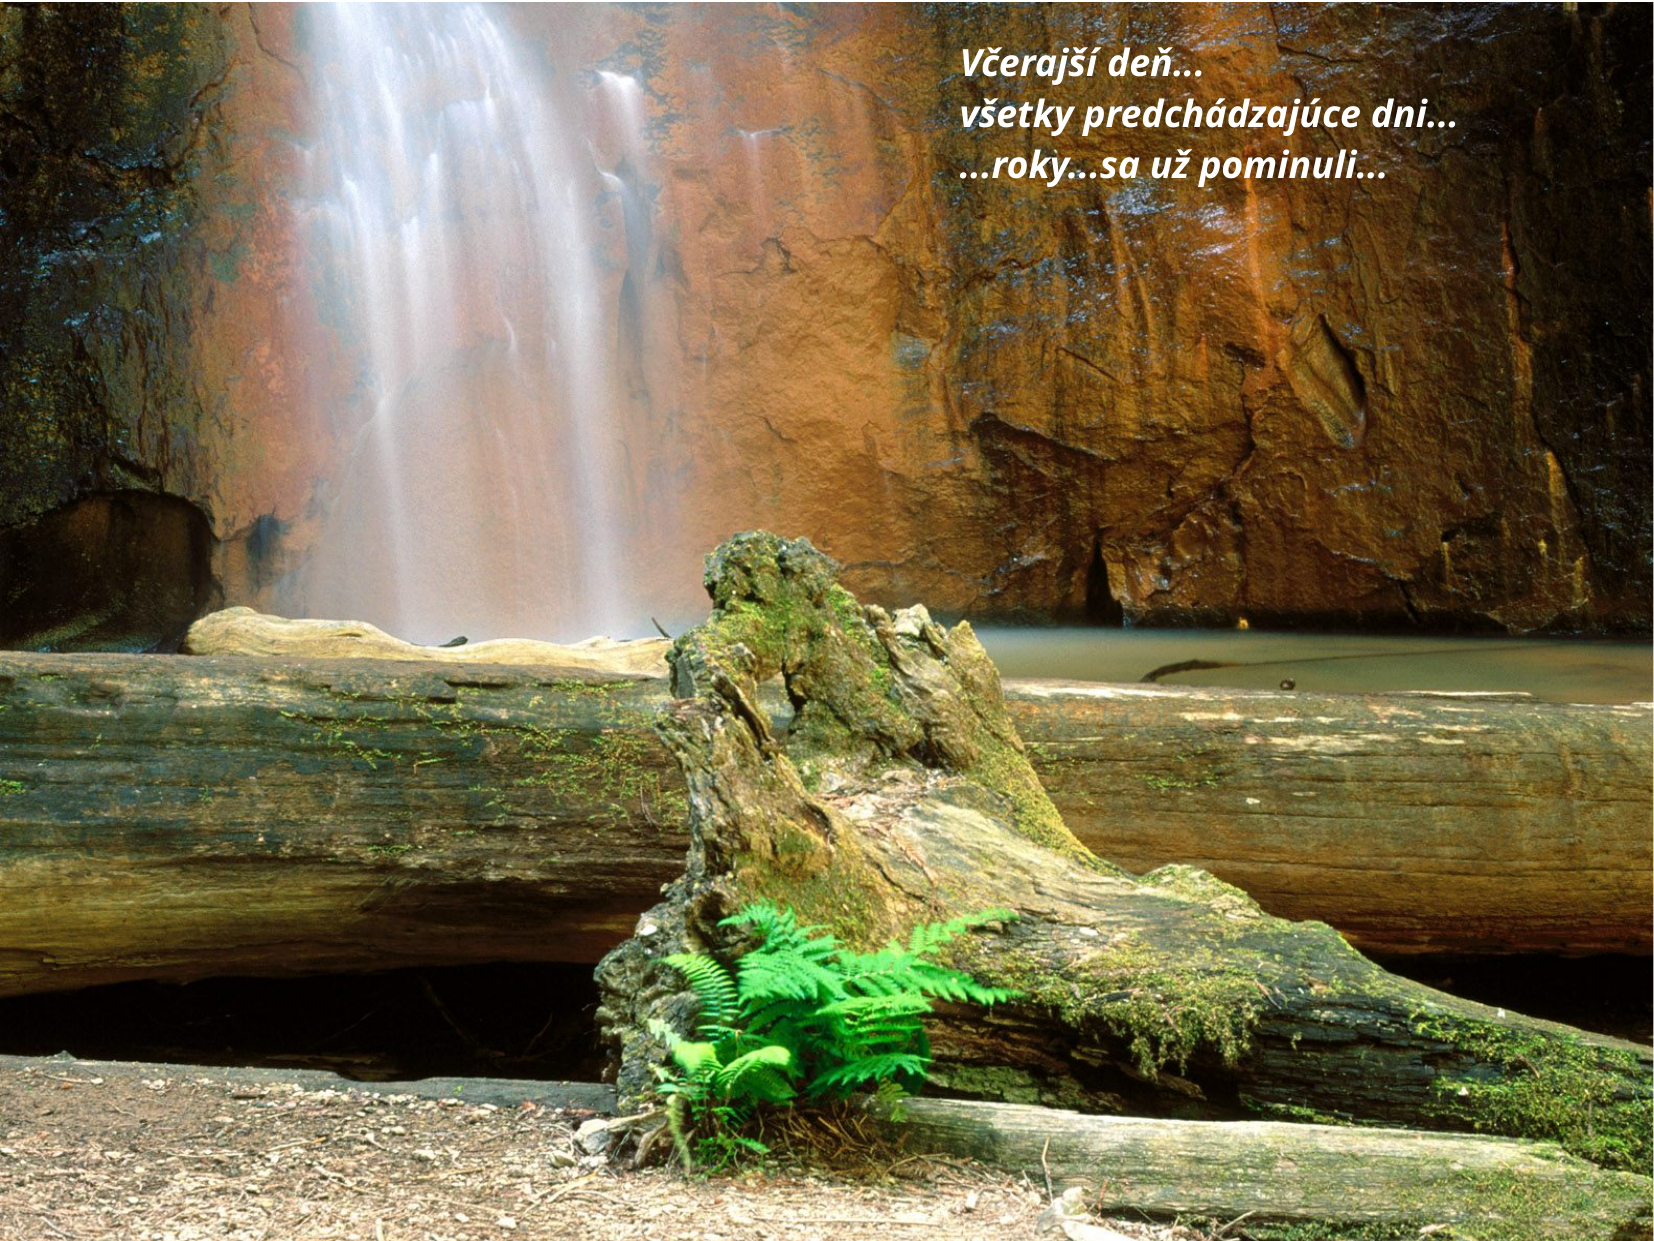

Včerajší deň...
všetky predchádzajúce dni...
...roky...sa už pominuli...